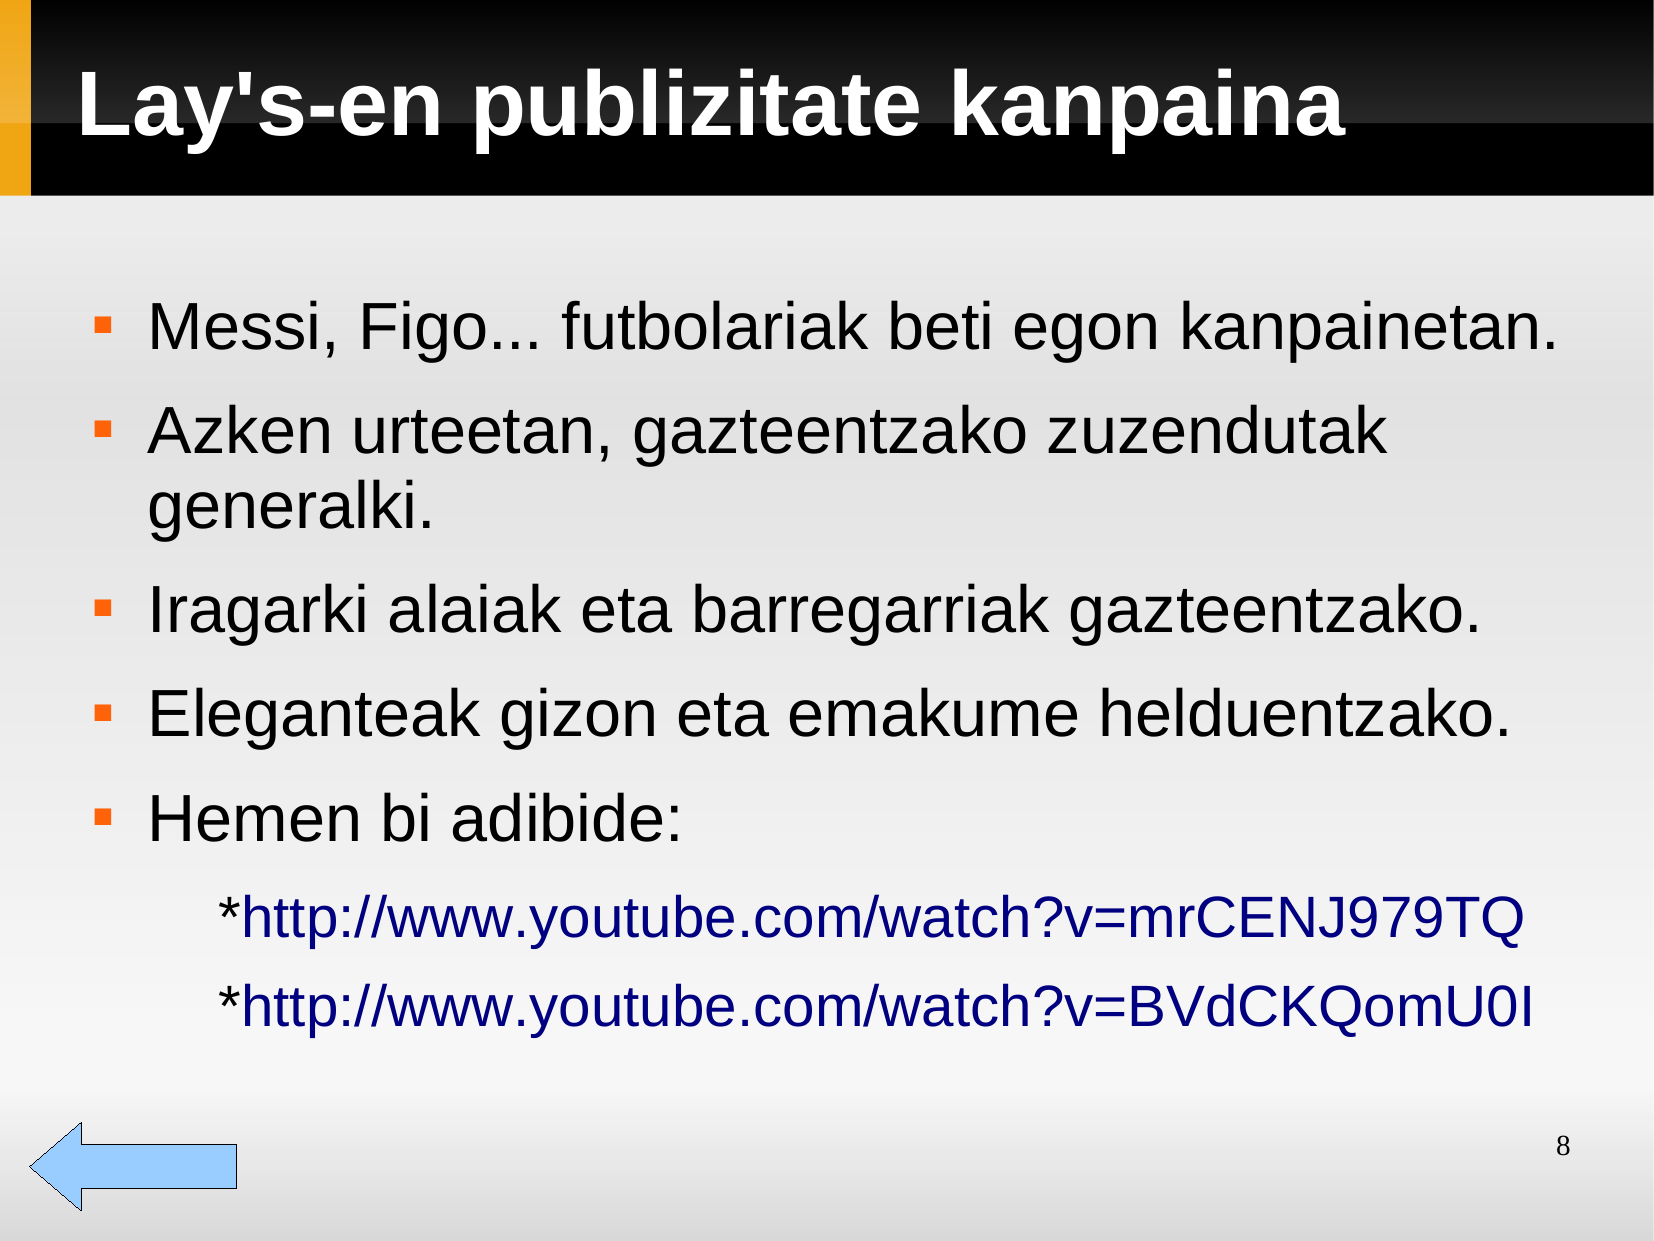

# Lay's-en publizitate kanpaina
Messi, Figo... futbolariak beti egon kanpainetan.
Azken urteetan, gazteentzako zuzendutak generalki.
Iragarki alaiak eta barregarriak gazteentzako.
Eleganteak gizon eta emakume helduentzako.
Hemen bi adibide:
*http://www.youtube.com/watch?v=mrCENJ979TQ
*http://www.youtube.com/watch?v=BVdCKQomU0I
8